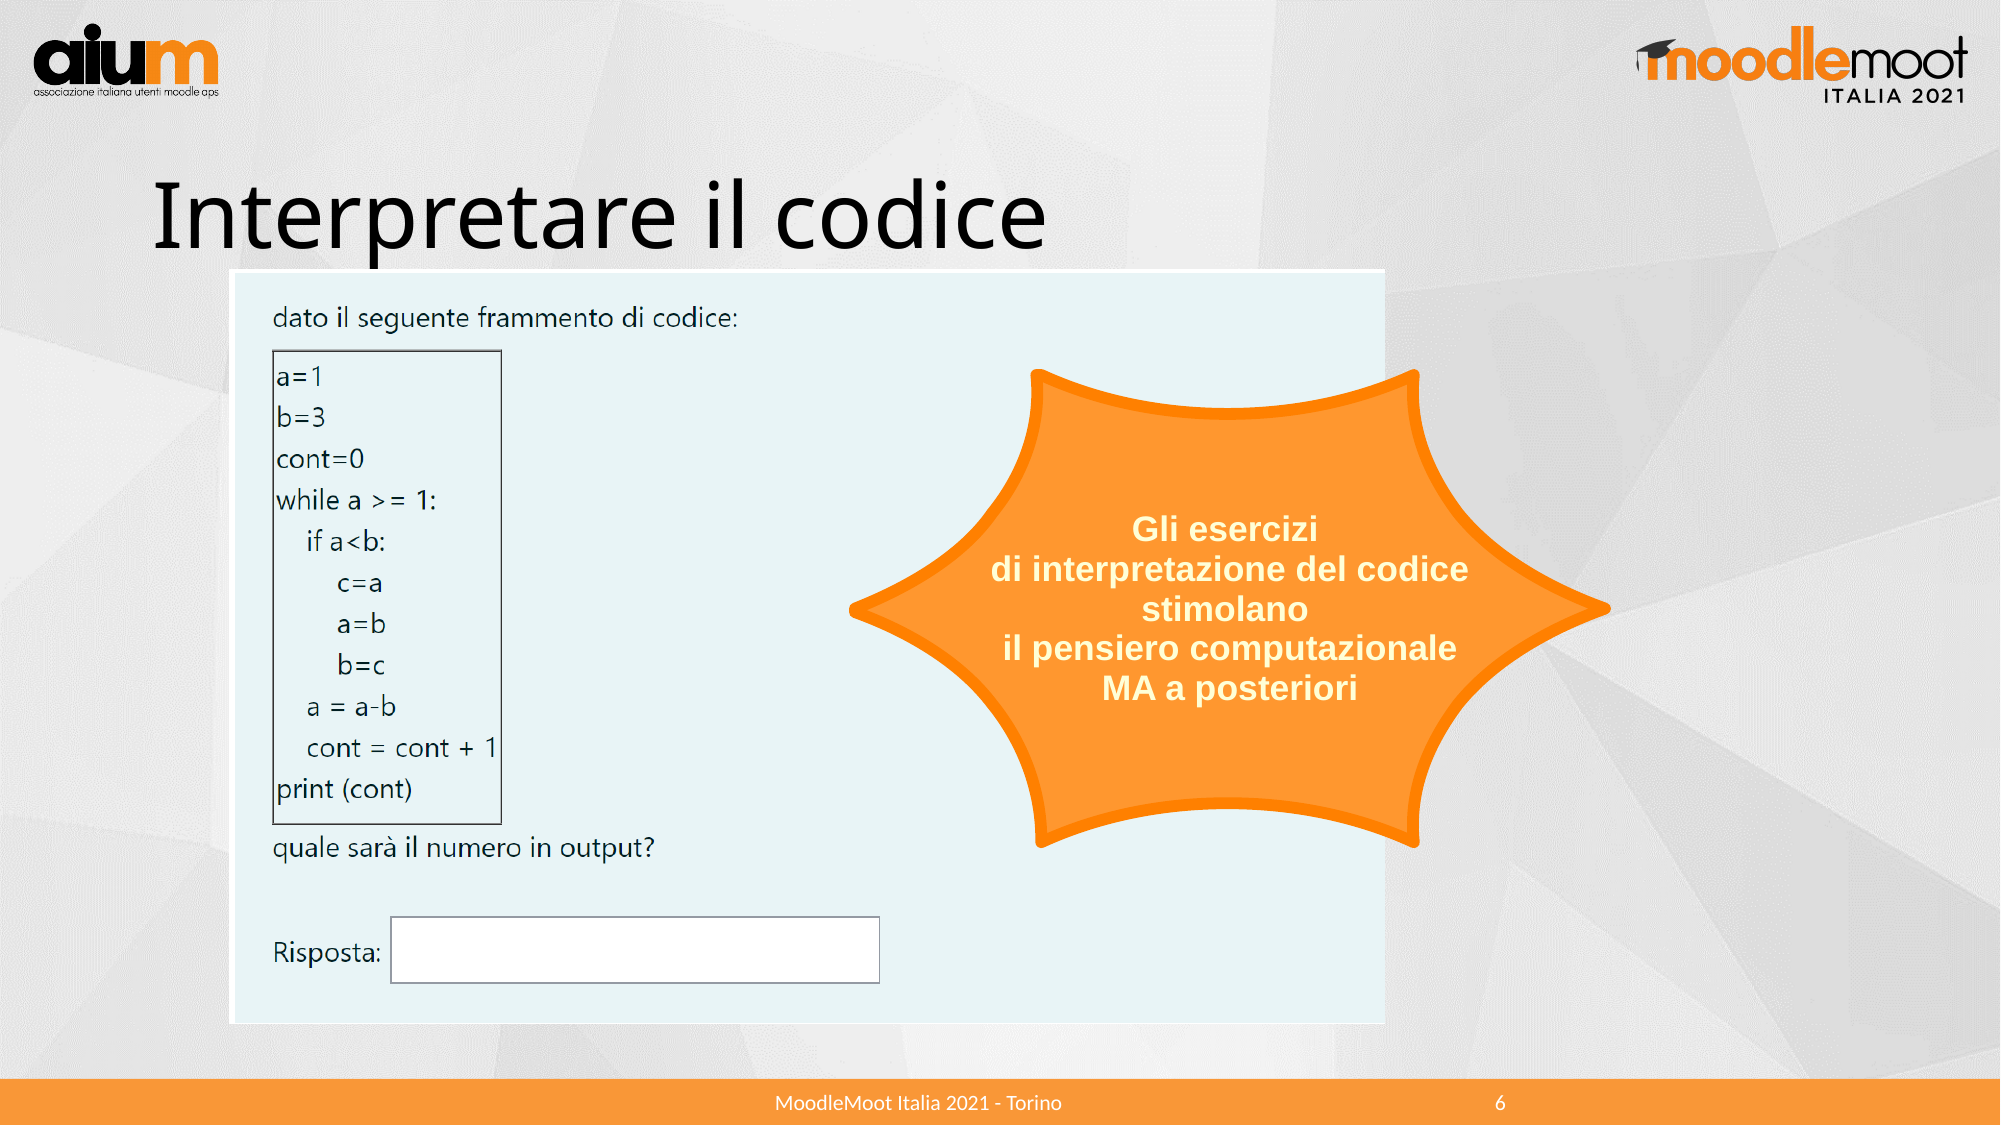

# Interpretare il codice
Gli esercizi
di interpretazione del codice
stimolano
il pensiero computazionale
MA a posteriori